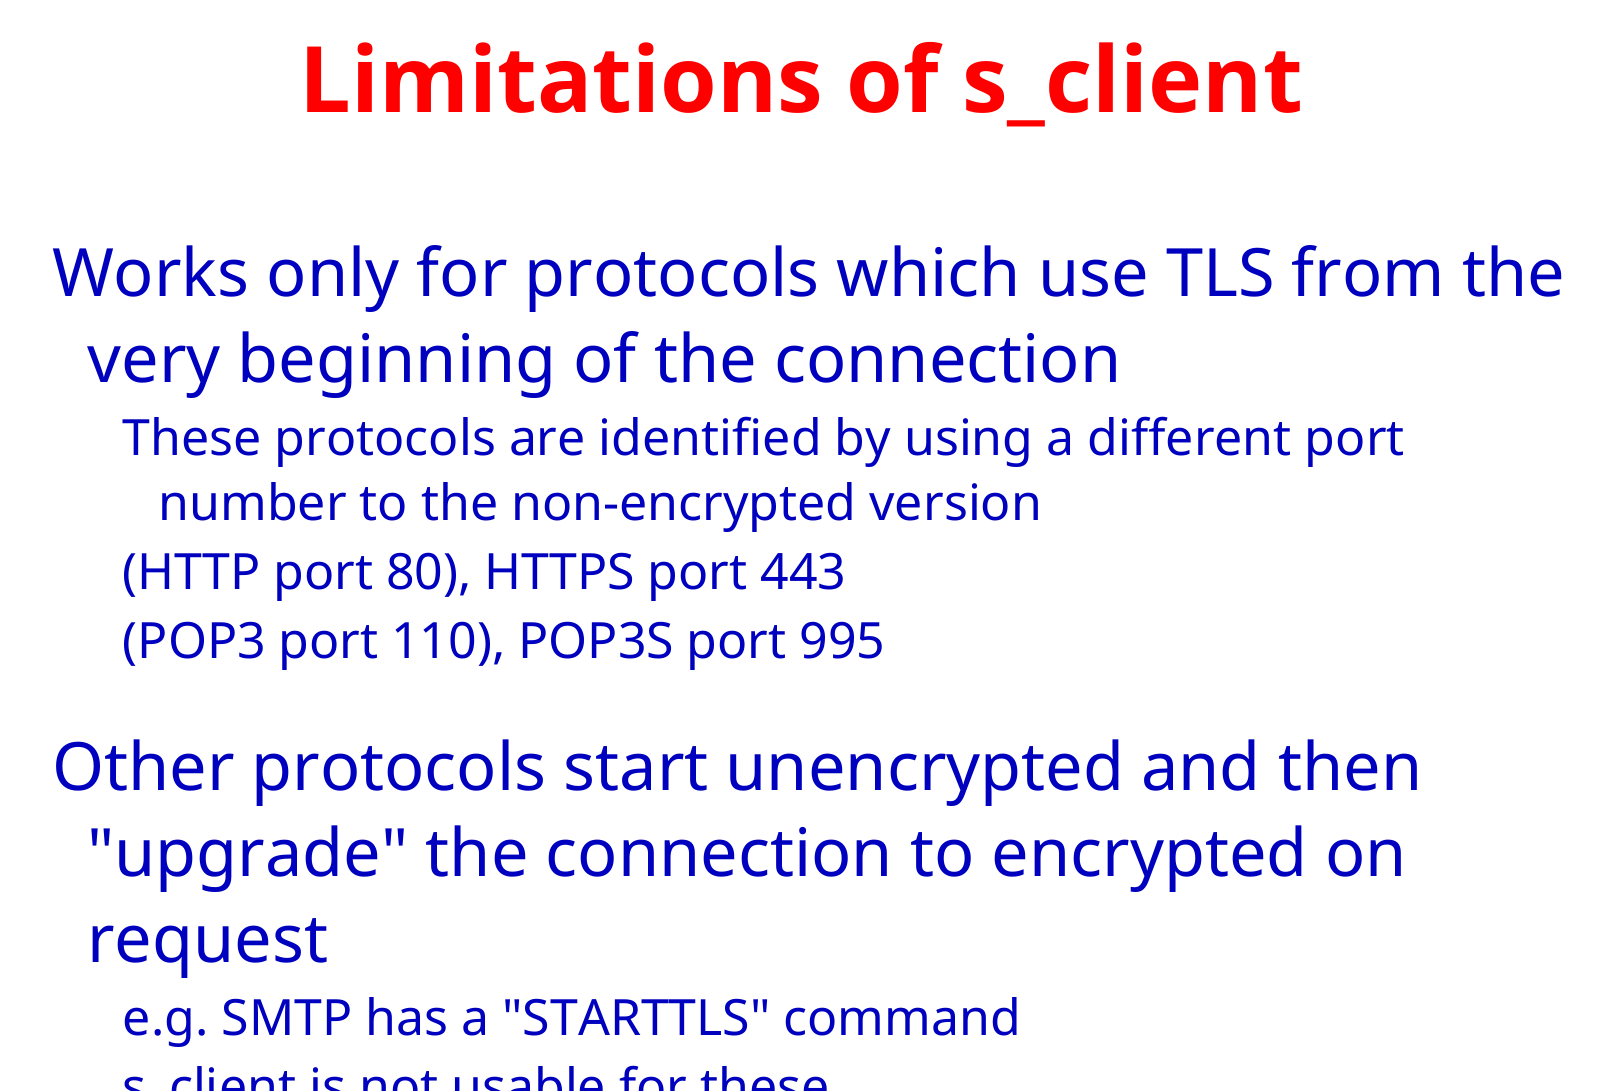

# Limitations of s_client
Works only for protocols which use TLS from the very beginning of the connection
These protocols are identified by using a different port number to the non-encrypted version
(HTTP port 80), HTTPS port 443
(POP3 port 110), POP3S port 995
Other protocols start unencrypted and then "upgrade" the connection to encrypted on request
e.g. SMTP has a "STARTTLS" command
s_client is not usable for these